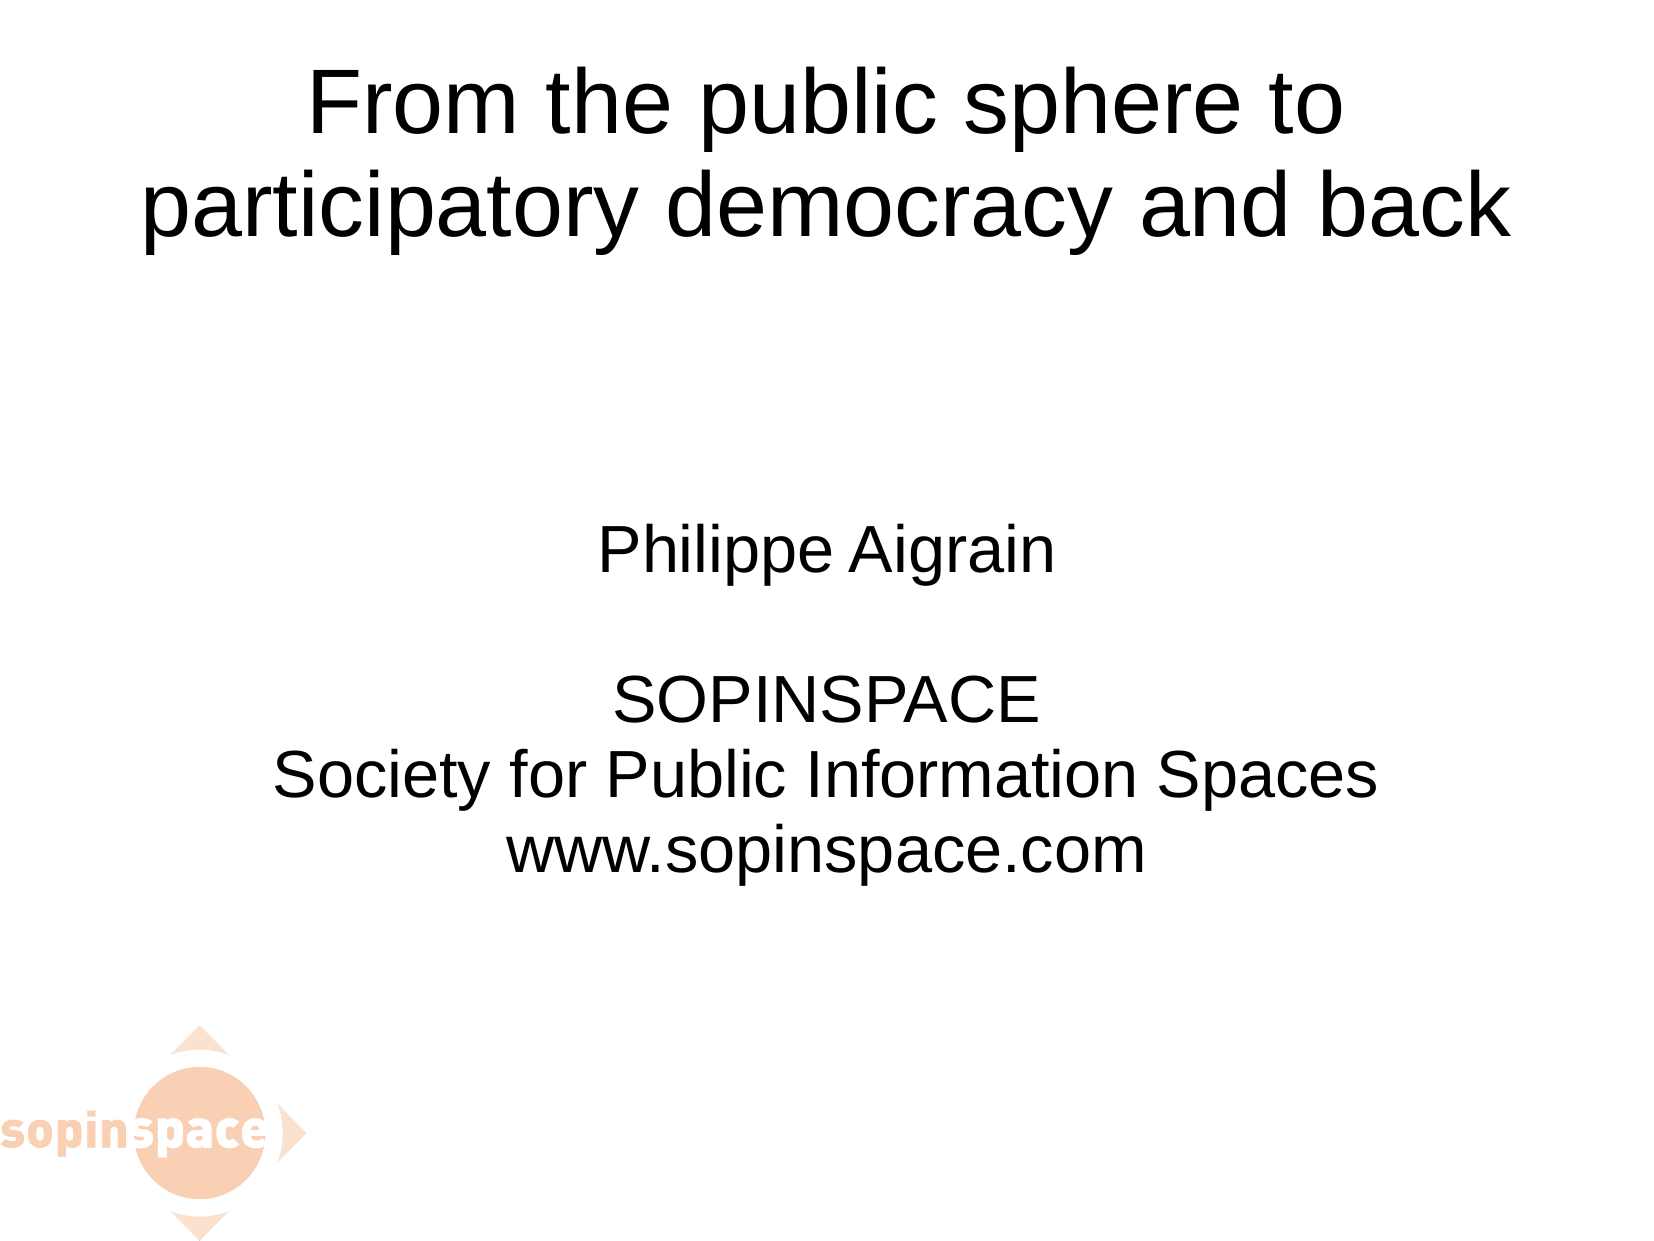

# From the public sphere to participatory democracy and back
Philippe Aigrain
SOPINSPACE
Society for Public Information Spaces
www.sopinspace.com